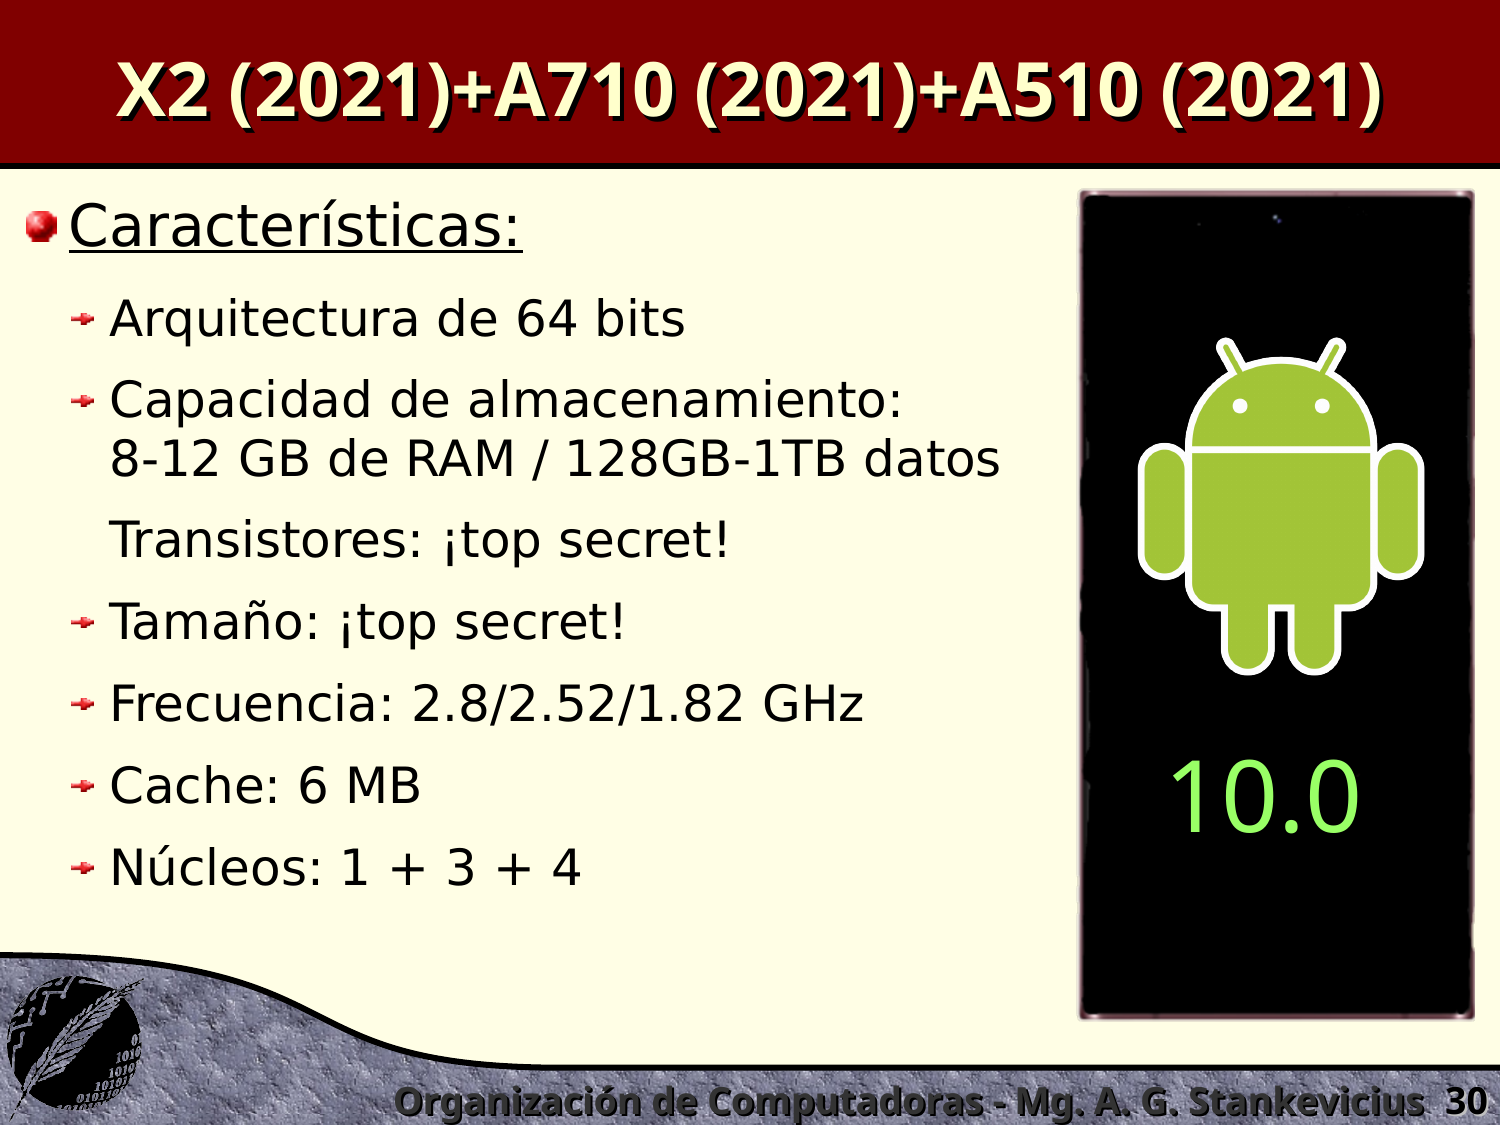

# X2 (2021)+A710 (2021)+A510 (2021)
Características:
Arquitectura de 64 bits
Capacidad de almacenamiento:
8-12 GB de RAM / 128GB-1TB datos
Transistores: ¡top secret!
Tamaño: ¡top secret!
Frecuencia: 2.8/2.52/1.82 GHz
Cache: 6 MB
Núcleos: 1 + 3 + 4
10.0
30